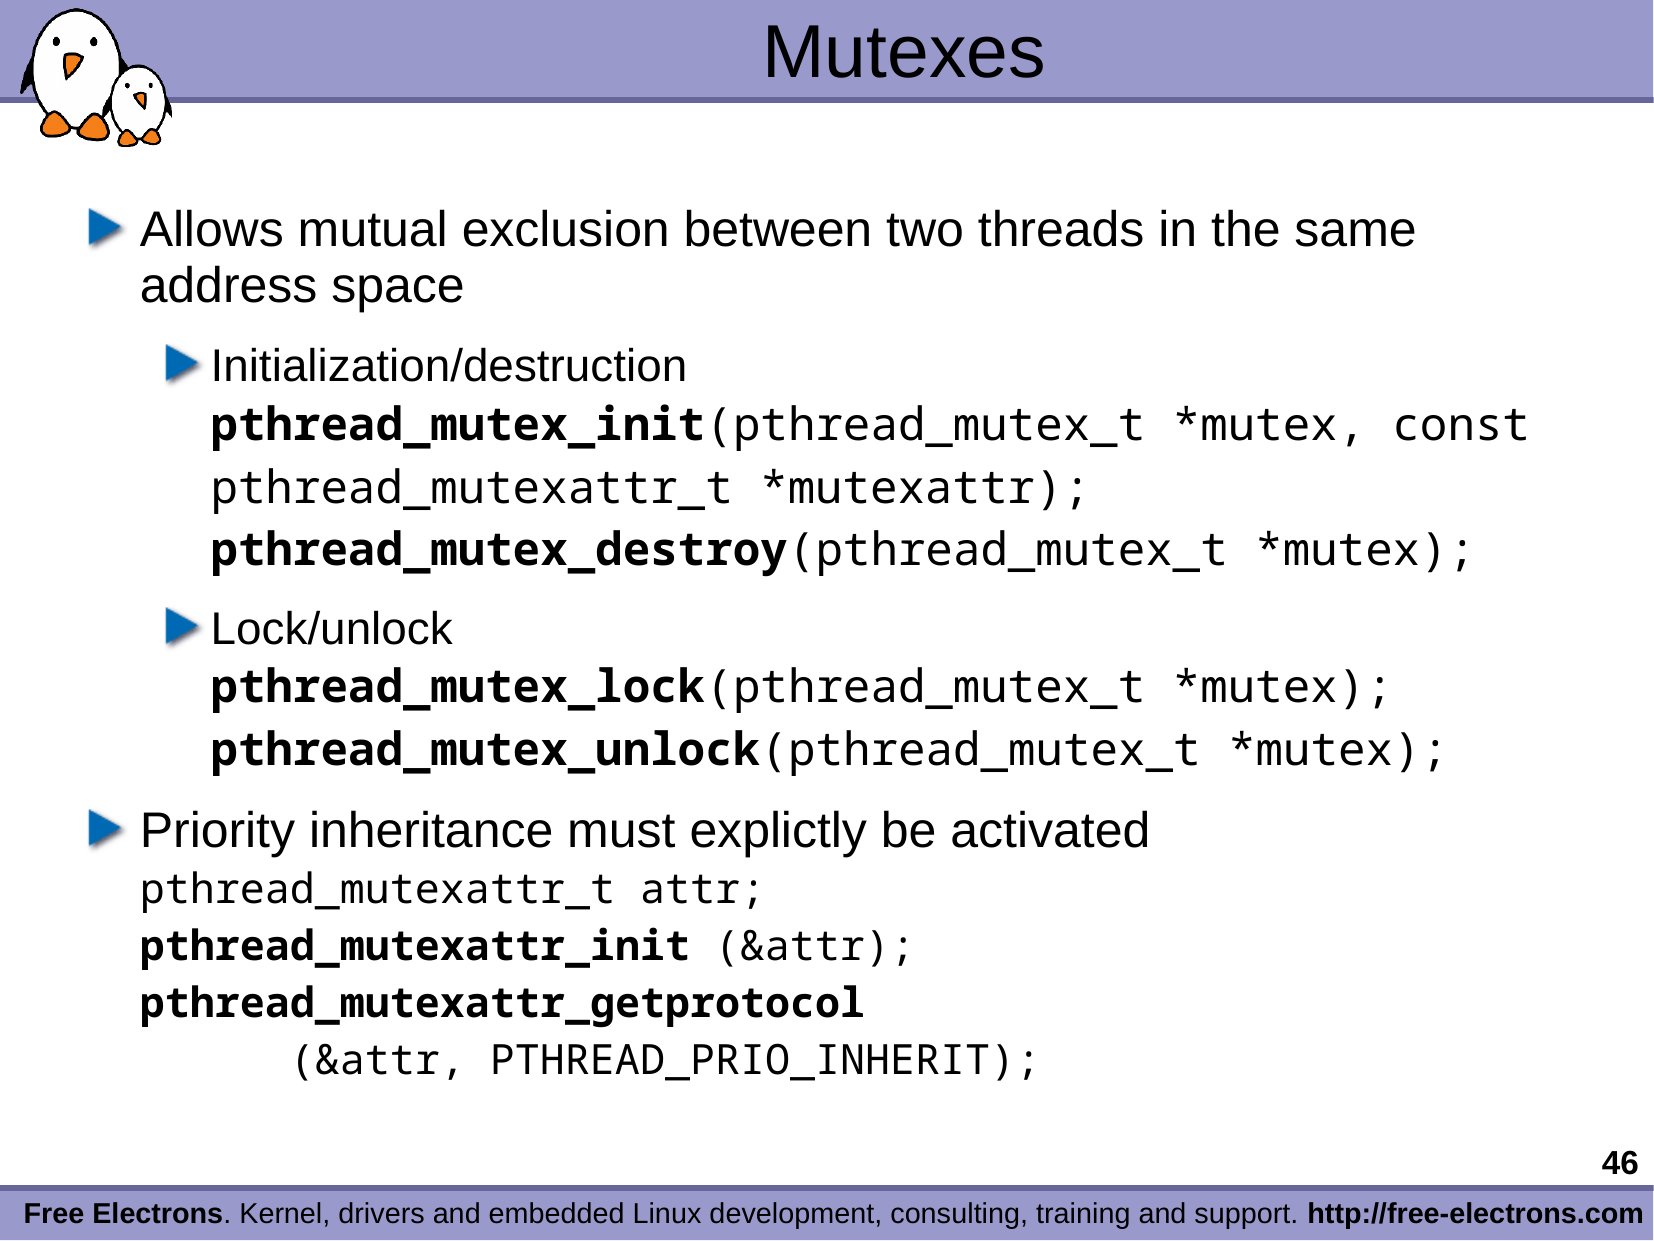

# Mutexes
Allows mutual exclusion between two threads in the same address space
Initialization/destruction
pthread_mutex_init(pthread_mutex_t *mutex, const pthread_mutexattr_t *mutexattr);
pthread_mutex_destroy(pthread_mutex_t *mutex);
Lock/unlock
pthread_mutex_lock(pthread_mutex_t *mutex);
pthread_mutex_unlock(pthread_mutex_t *mutex);
Priority inheritance must explictly be activated
pthread_mutexattr_t attr;
pthread_mutexattr_init (&attr);
pthread_mutexattr_getprotocol
		(&attr, PTHREAD_PRIO_INHERIT);